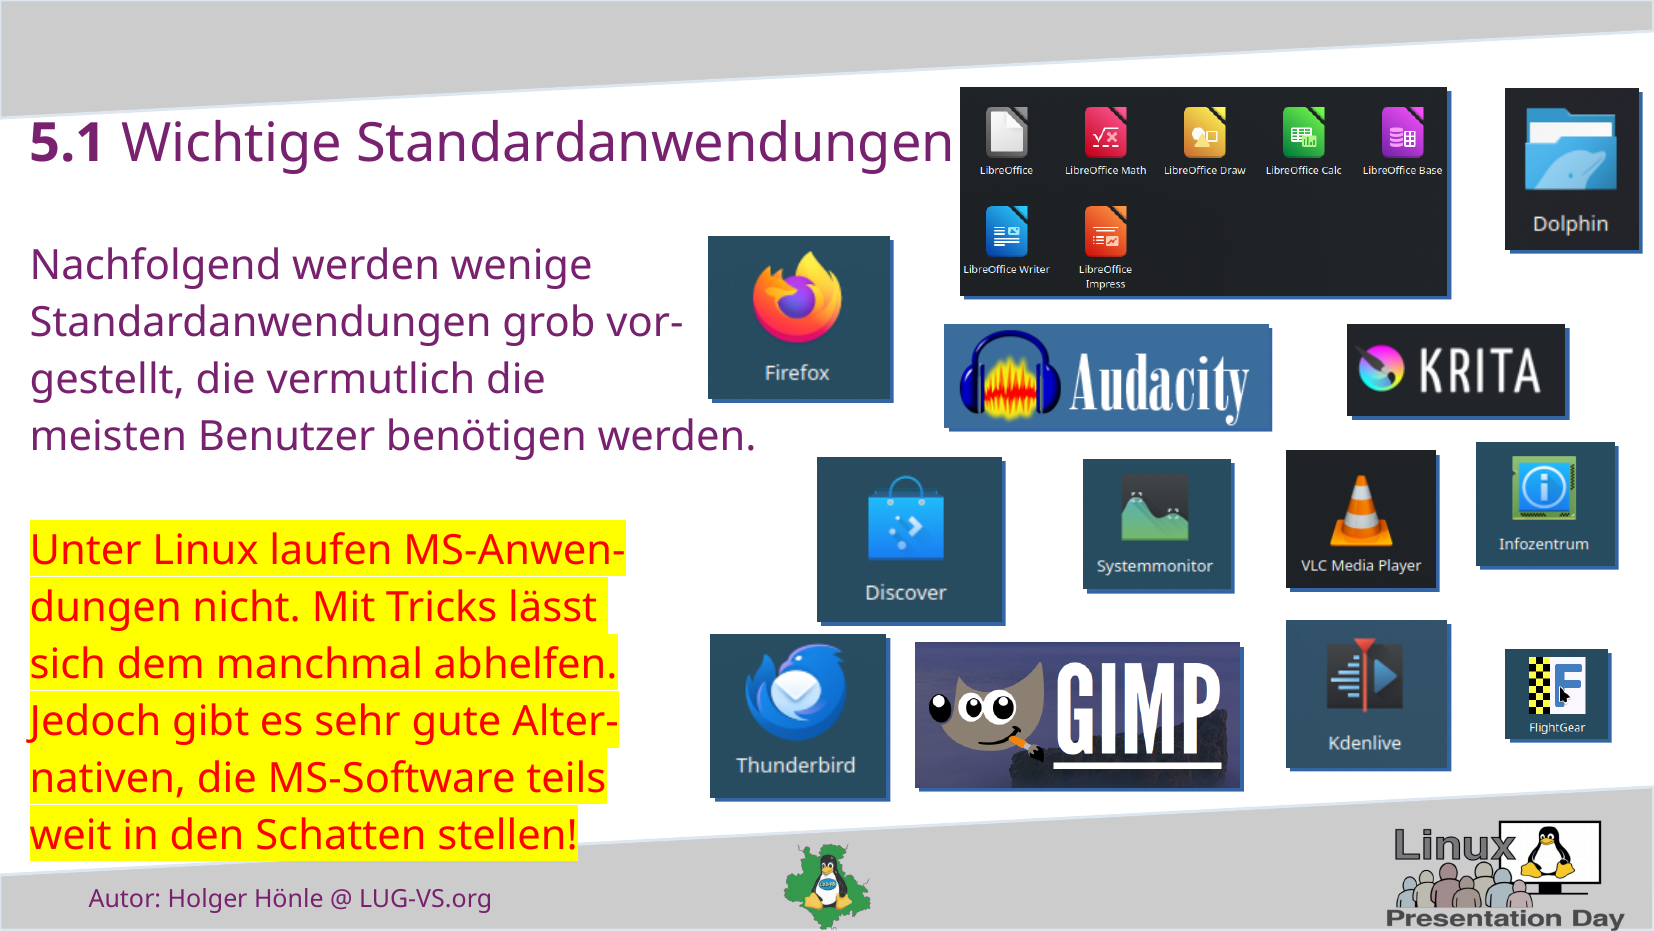

# 5.1 Wichtige Standardanwendungen
Nachfolgend werden wenige
Standardanwendungen grob vor-
gestellt, die vermutlich die
meisten Benutzer benötigen werden.
Unter Linux laufen MS-Anwen-
dungen nicht. Mit Tricks lässt
sich dem manchmal abhelfen.
Jedoch gibt es sehr gute Alter-
nativen, die MS-Software teils
weit in den Schatten stellen!
Autor: Holger Hönle @ LUG-VS.org